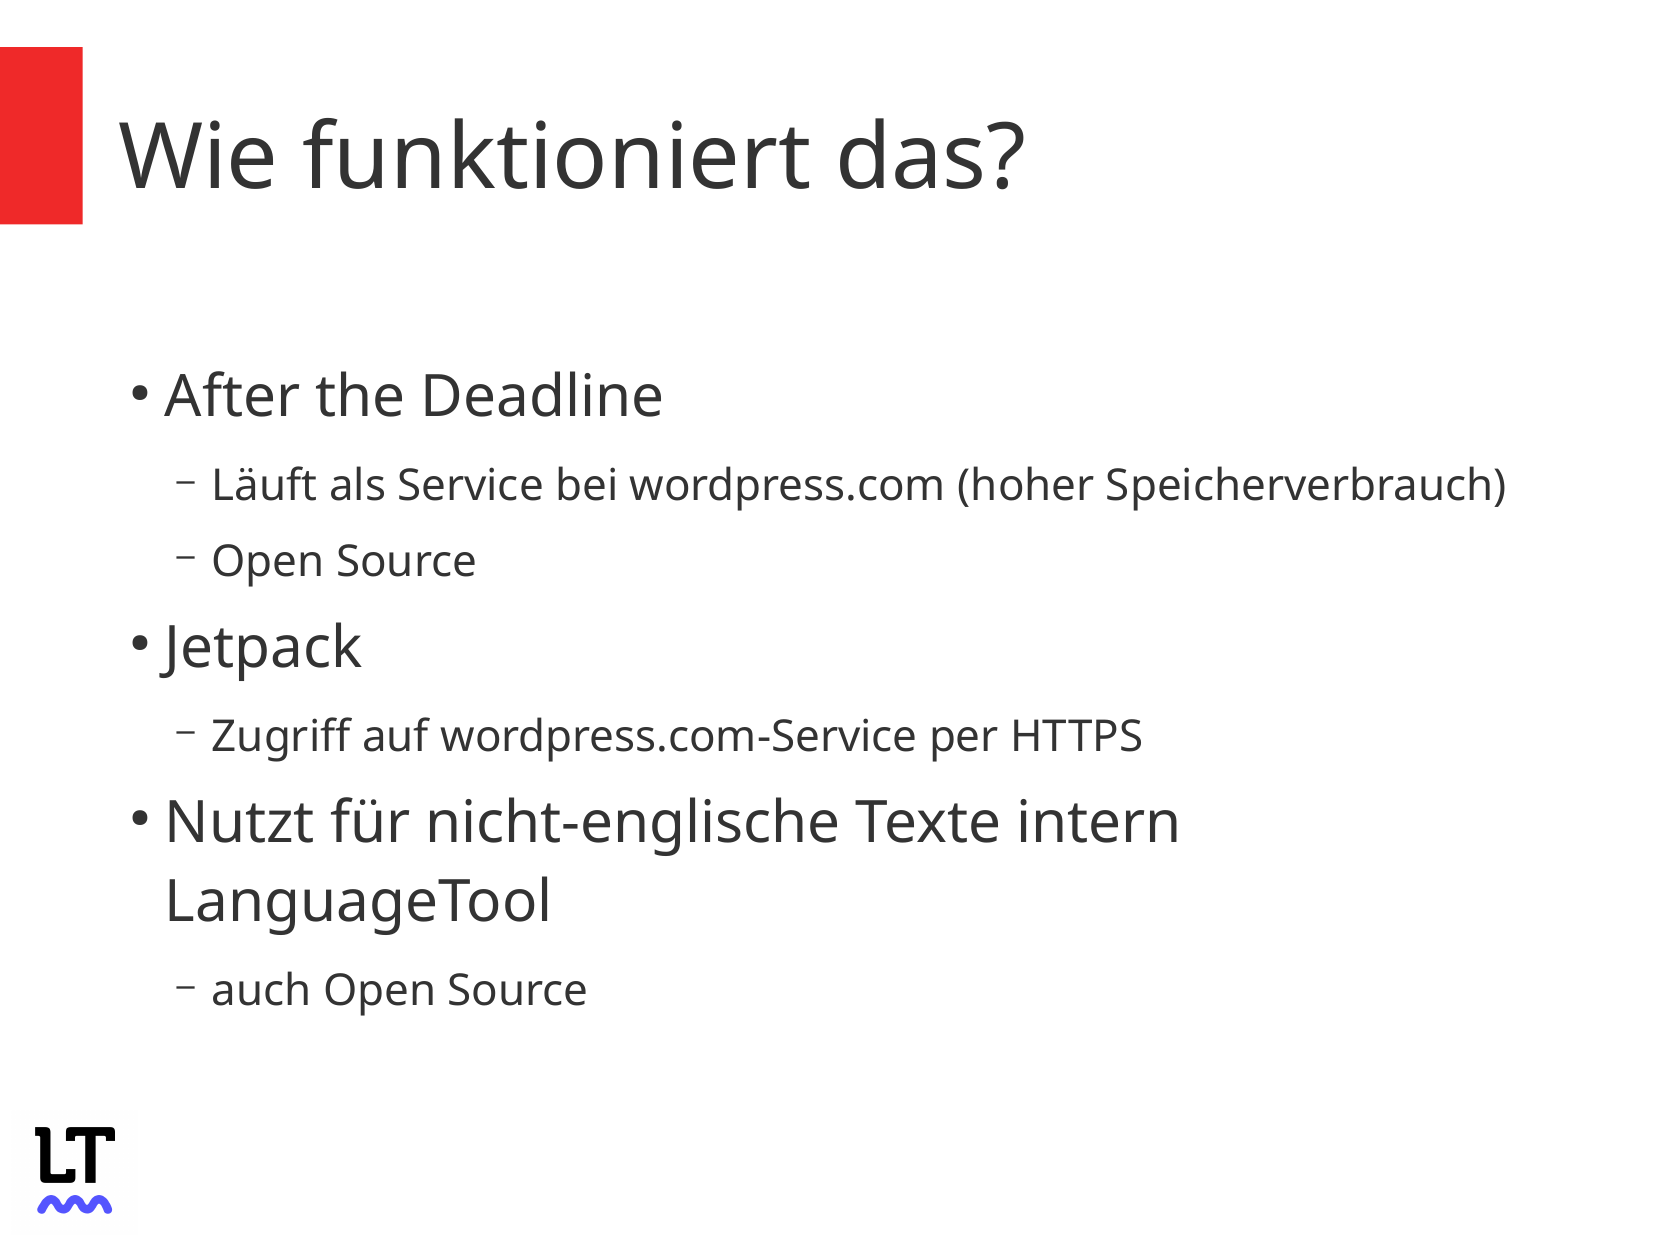

# Wie funktioniert das?
After the Deadline
Läuft als Service bei wordpress.com (hoher Speicherverbrauch)
Open Source
Jetpack
Zugriff auf wordpress.com-Service per HTTPS
Nutzt für nicht-englische Texte intern LanguageTool
auch Open Source